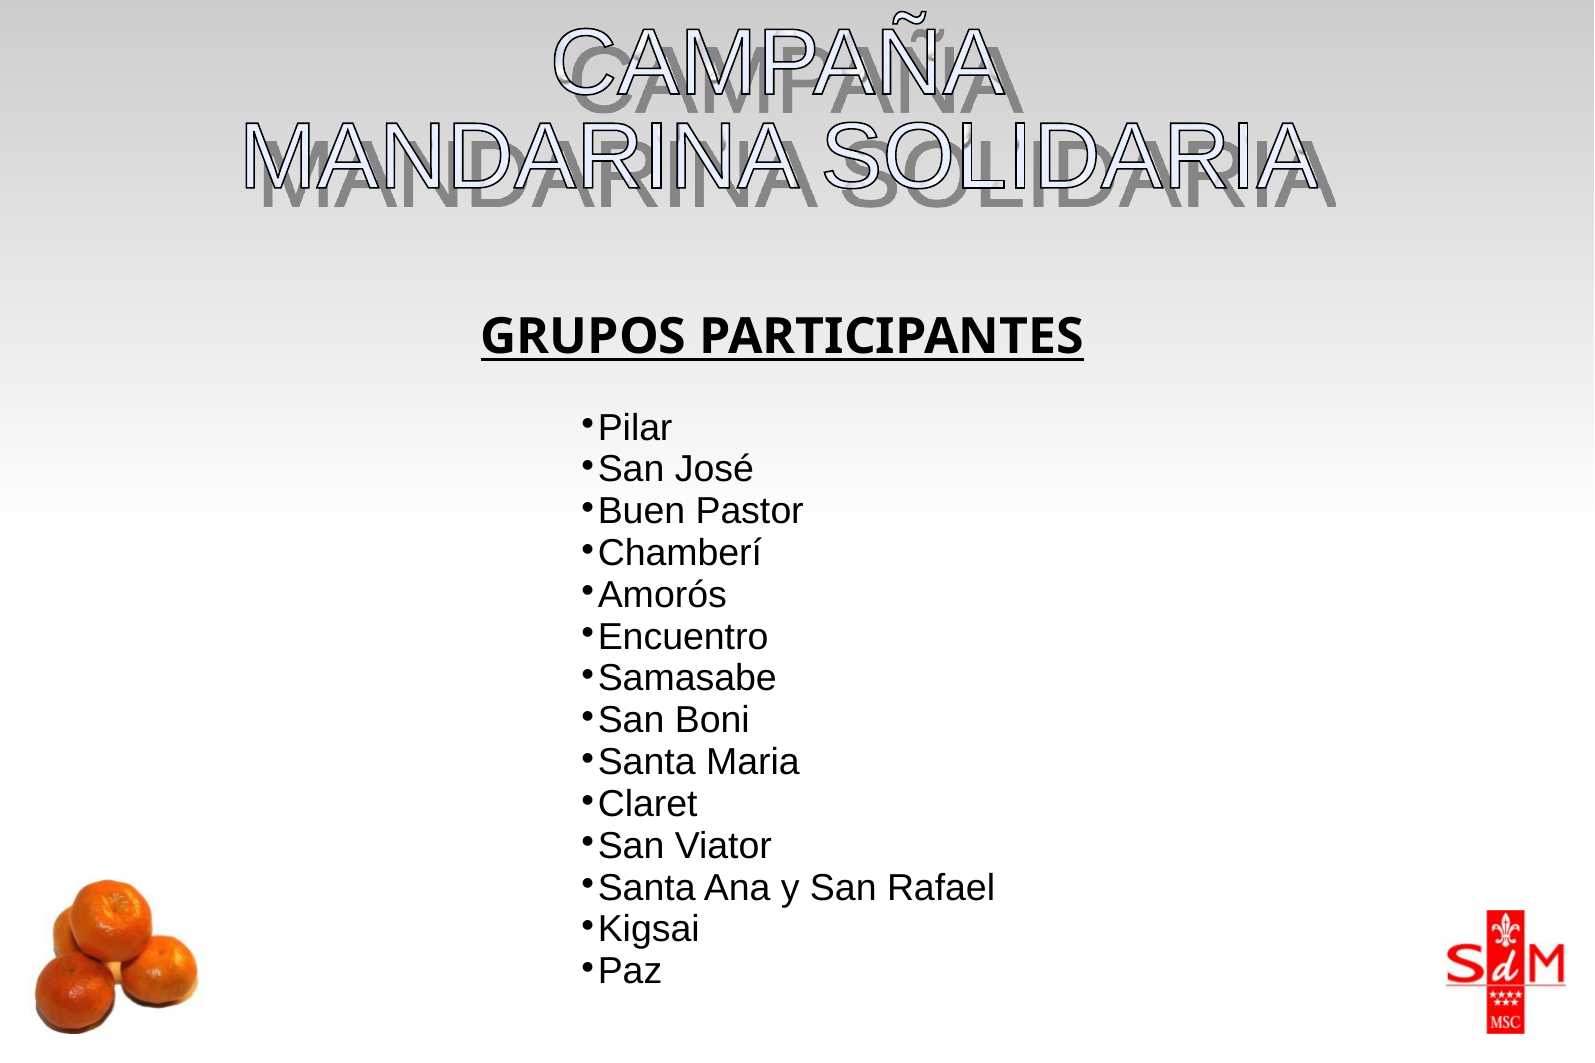

CAMPAÑA
MANDARINA SOLIDARIA
GRUPOS PARTICIPANTES
Pilar
San José
Buen Pastor
Chamberí
Amorós
Encuentro
Samasabe
San Boni
Santa Maria
Claret
San Viator
Santa Ana y San Rafael
Kigsai
Paz